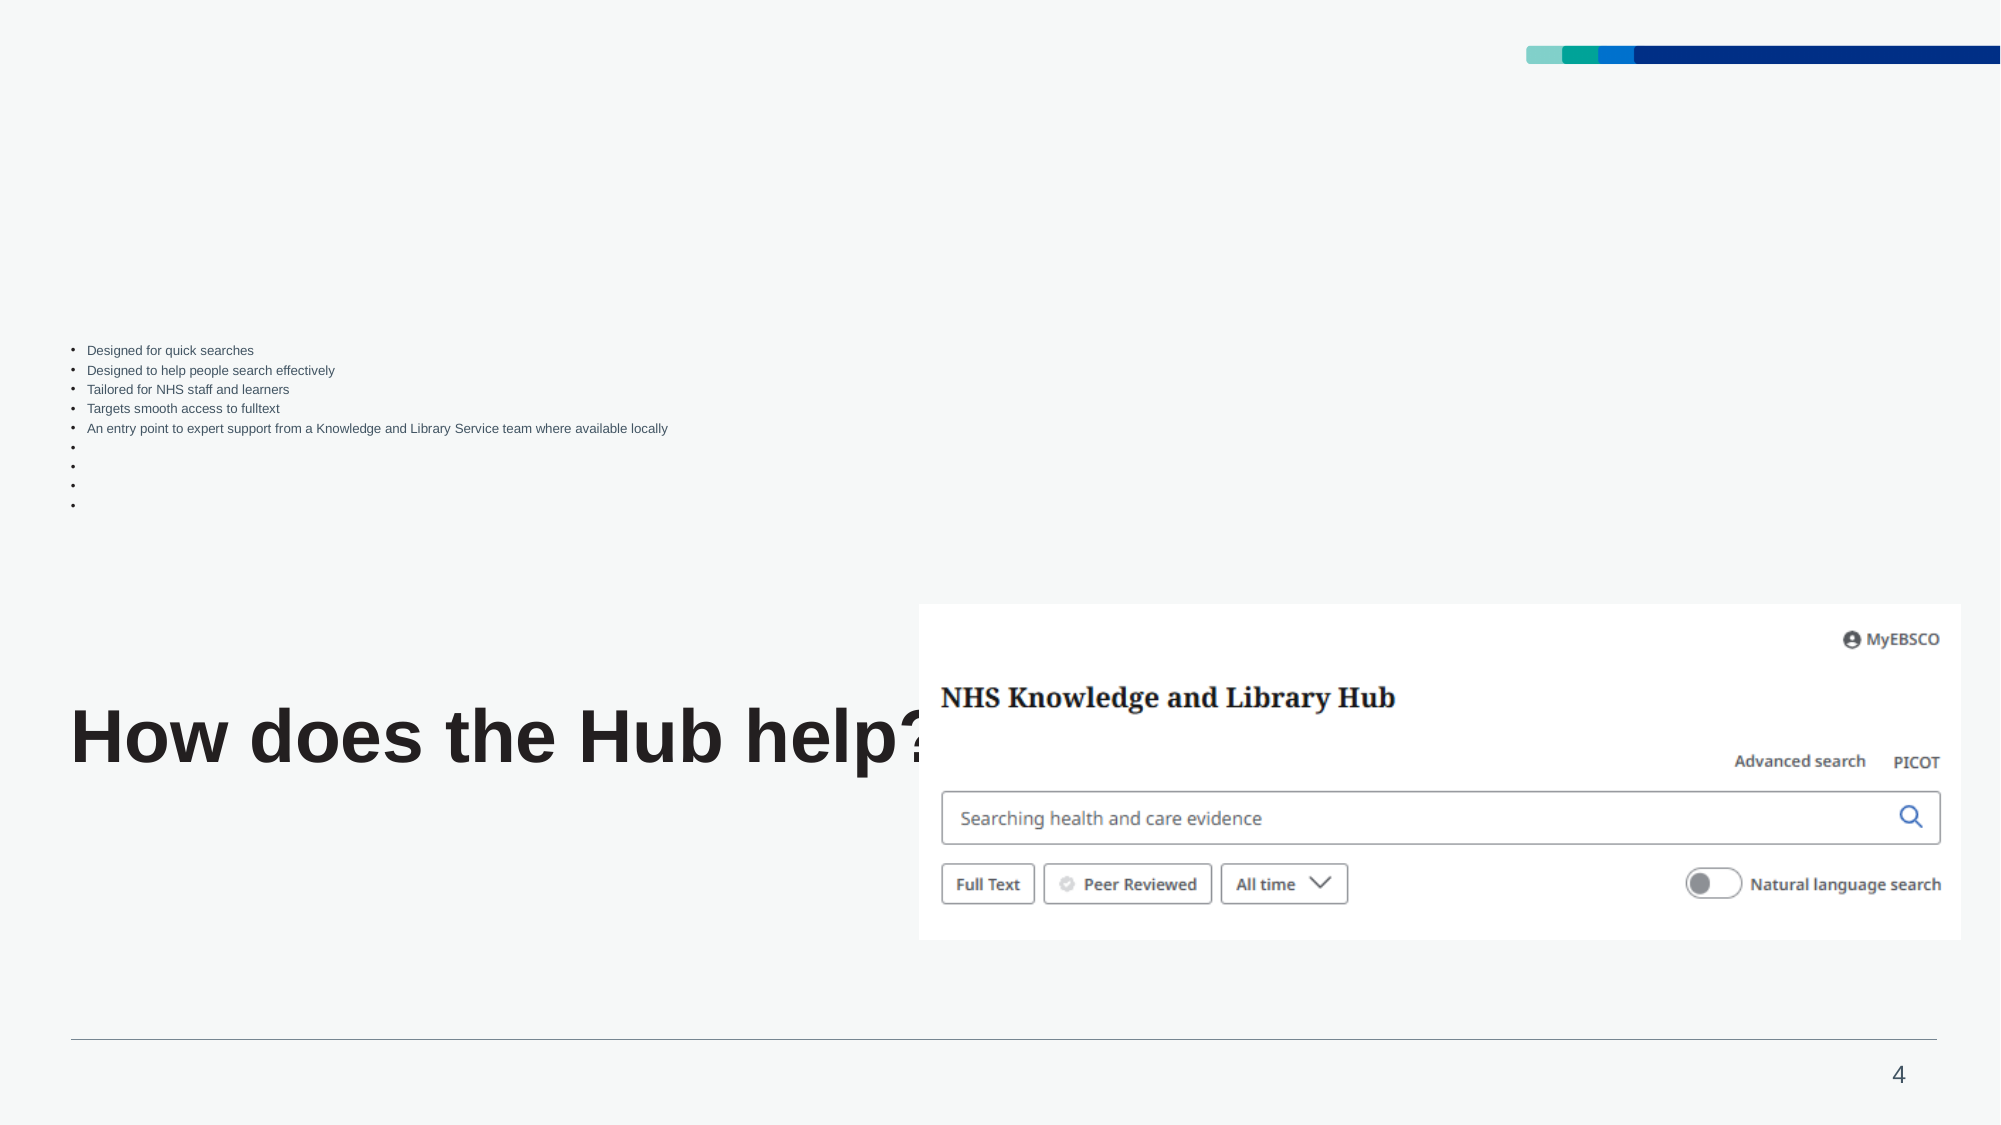

Designed for quick searches
Designed to help people search effectively
Tailored for NHS staff and learners
Targets smooth access to fulltext
An entry point to expert support from a Knowledge and Library Service team where available locally
# How does the Hub help?